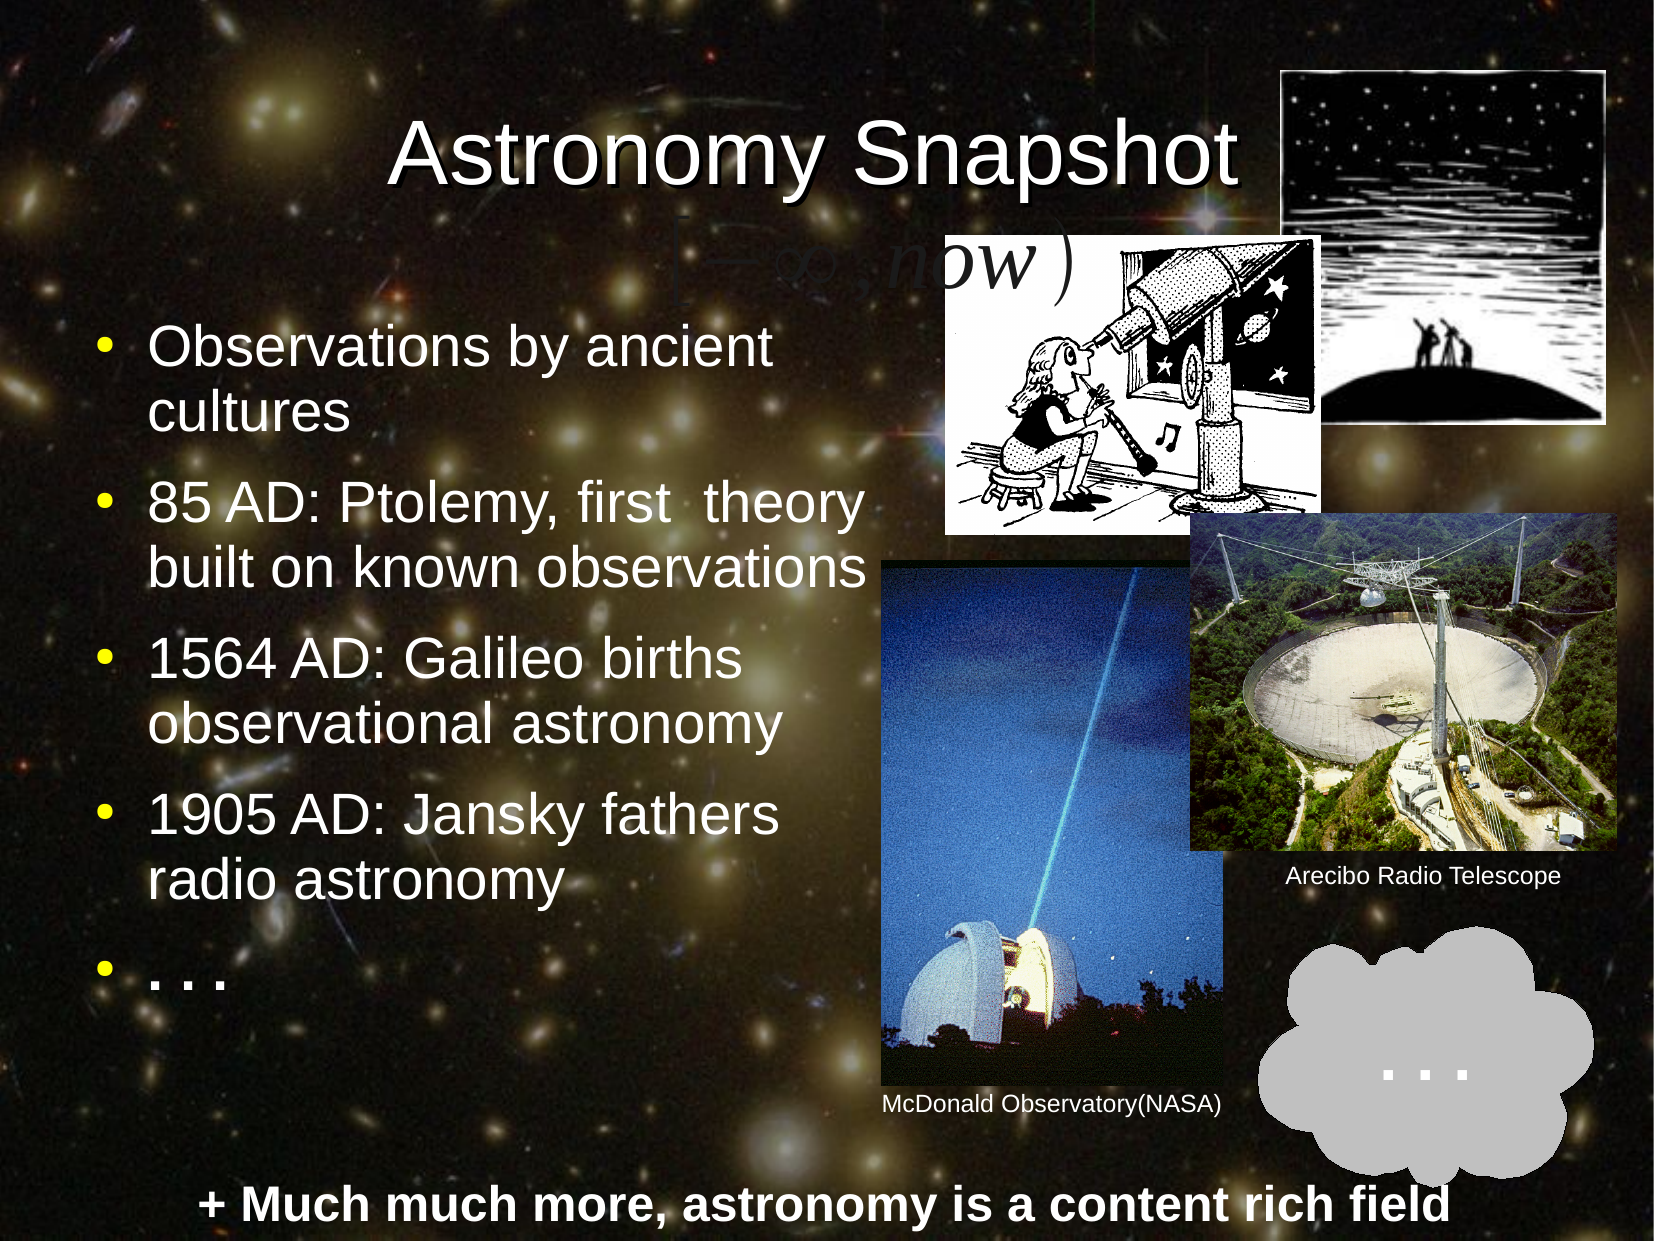

# Astronomy Snapshot
Observations by ancient cultures
85 AD: Ptolemy, first theory built on known observations
1564 AD: Galileo births observational astronomy
1905 AD: Jansky fathers radio astronomy
. . .
Arecibo Radio Telescope
McDonald Observatory(NASA)
. . .
+ Much much more, astronomy is a content rich field